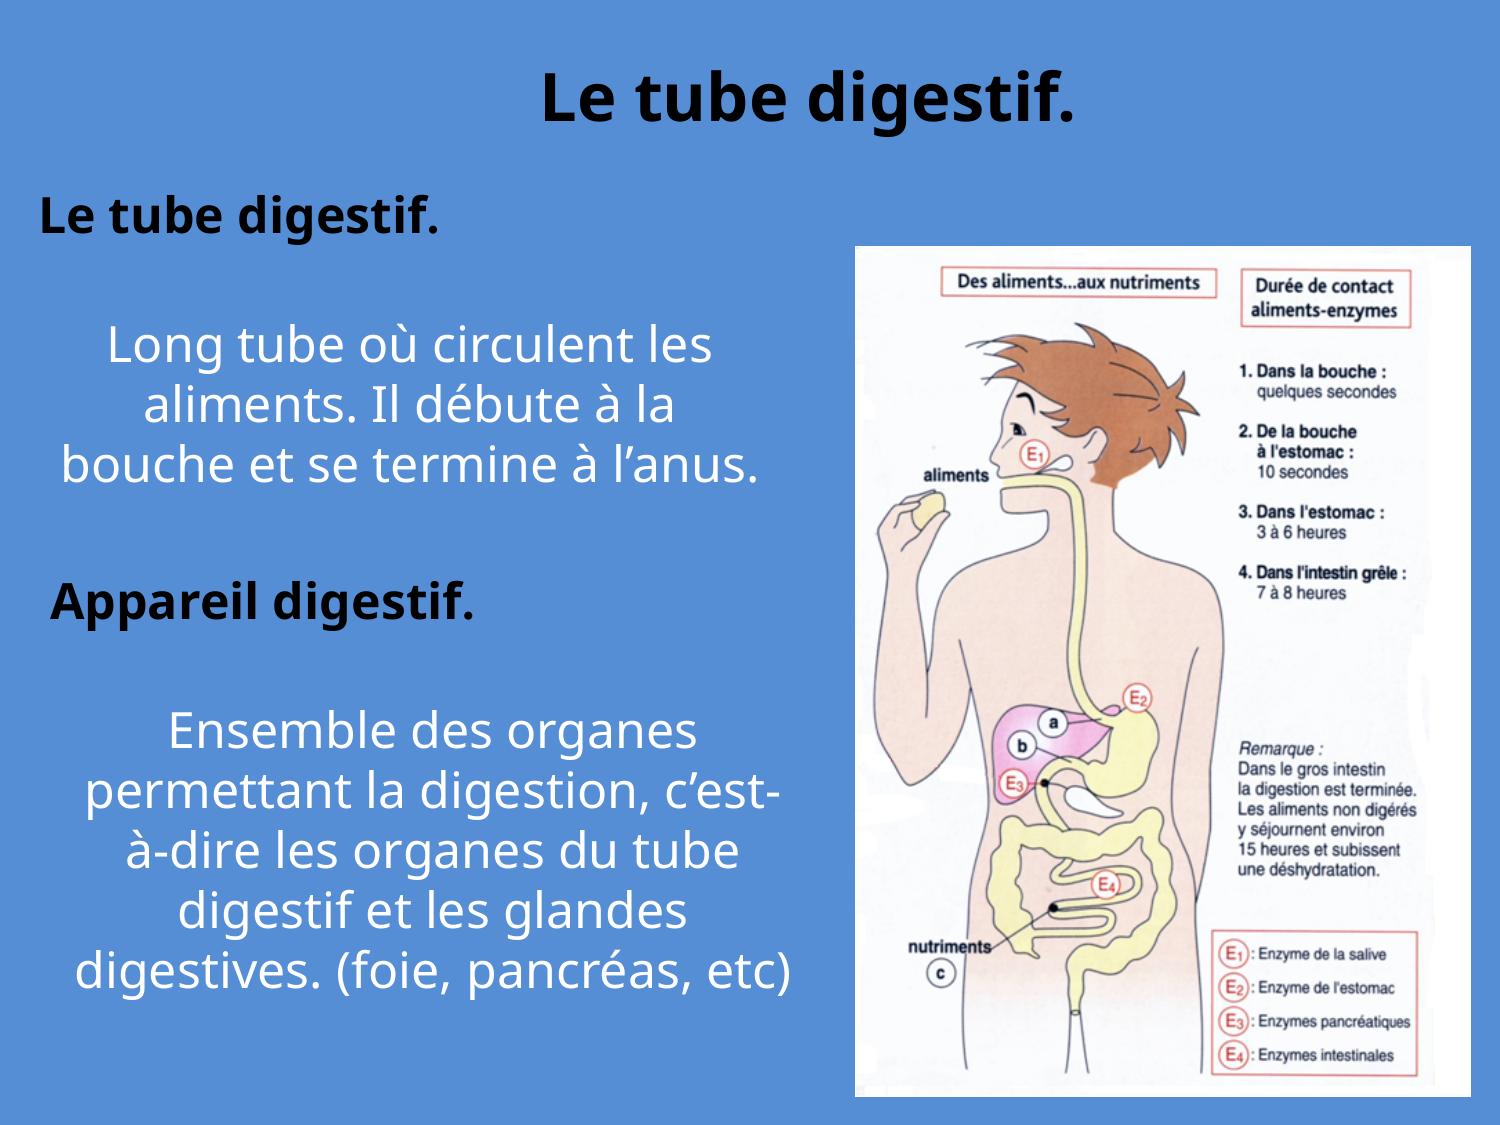

# Le tube digestif.
Le tube digestif.
Long tube où circulent les aliments. Il débute à la bouche et se termine à l’anus.
Appareil digestif.
Ensemble des organes permettant la digestion, c’est-à-dire les organes du tube digestif et les glandes digestives. (foie, pancréas, etc)